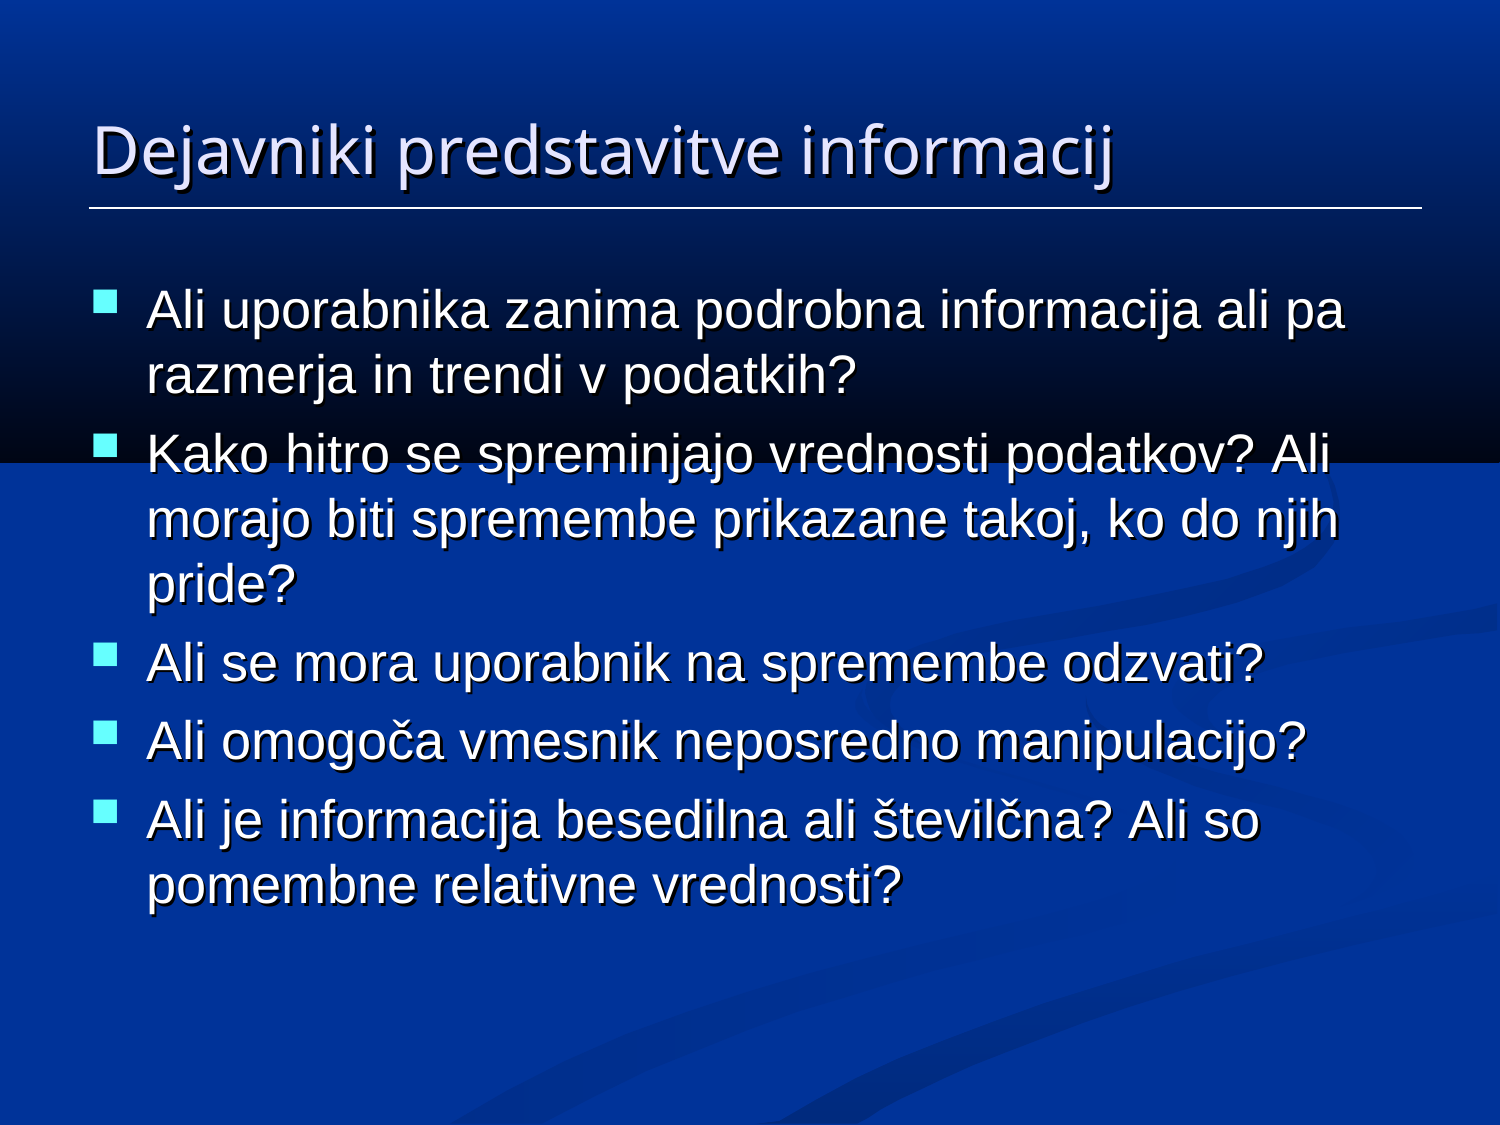

Dejavniki predstavitve informacij
# Ali uporabnika zanima podrobna informacija ali pa razmerja in trendi v podatkih?
Kako hitro se spreminjajo vrednosti podatkov? Ali morajo biti spremembe prikazane takoj, ko do njih pride?
Ali se mora uporabnik na spremembe odzvati?
Ali omogoča vmesnik neposredno manipulacijo?
Ali je informacija besedilna ali številčna? Ali so pomembne relativne vrednosti?